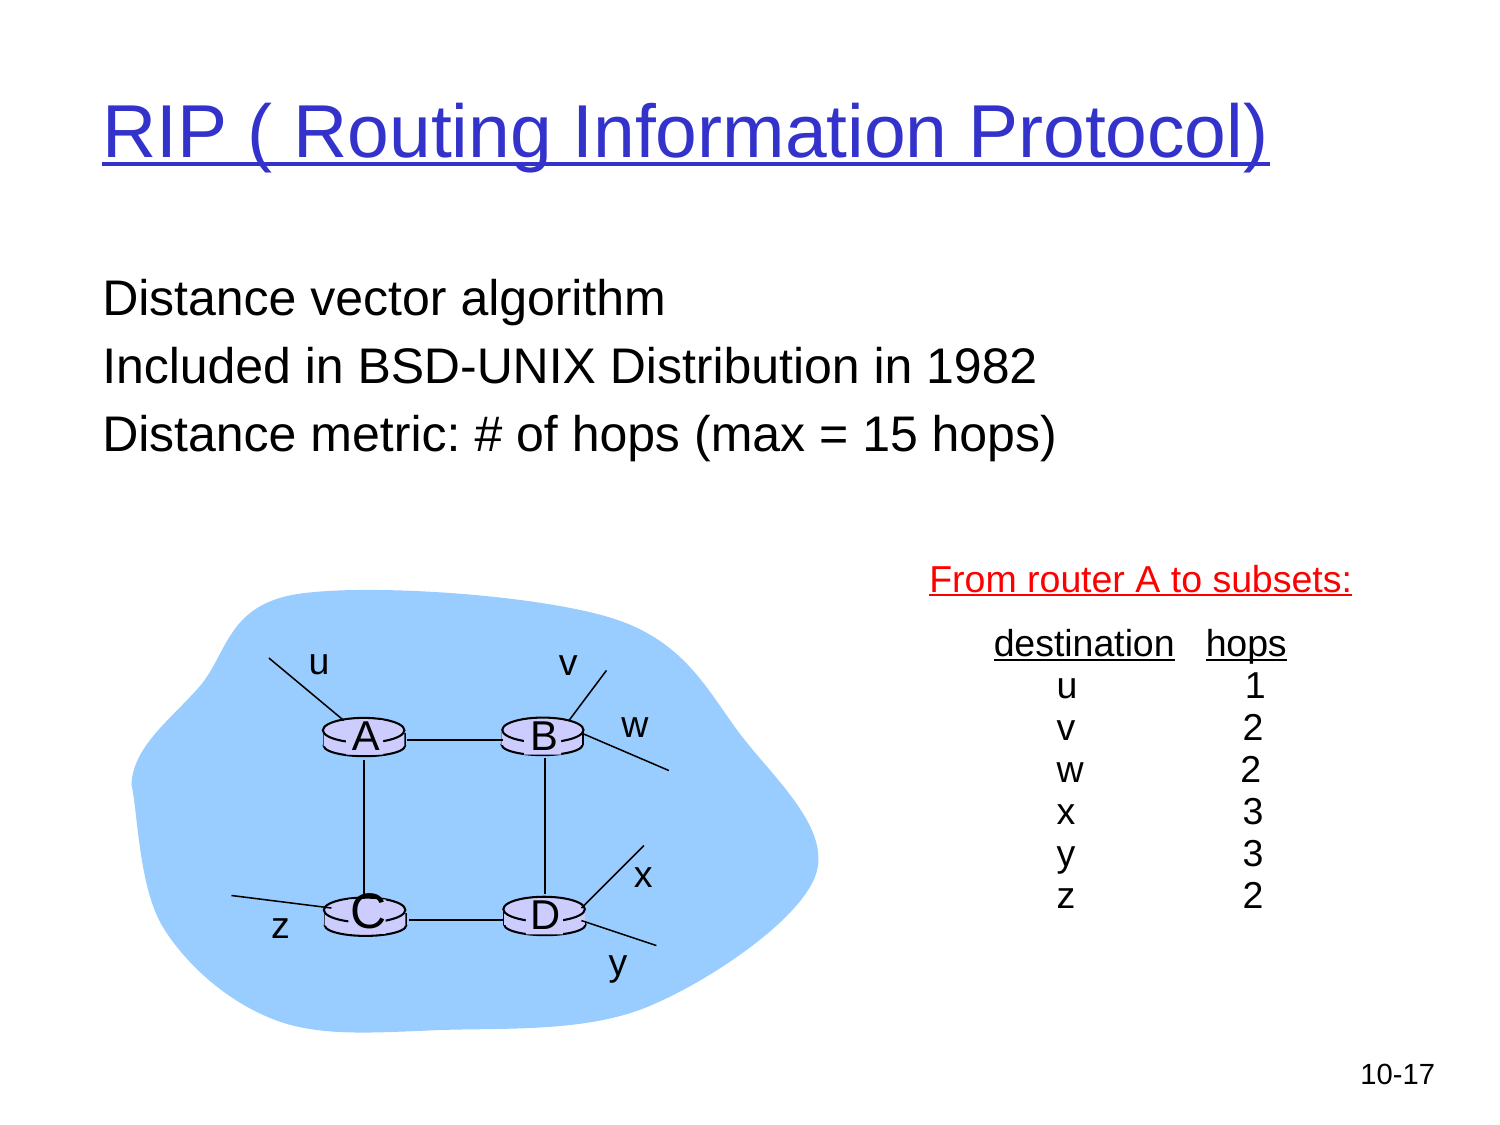

# RIP ( Routing Information Protocol)
Distance vector algorithm
Included in BSD-UNIX Distribution in 1982
Distance metric: # of hops (max = 15 hops)
From router A to subsets:
u
v
w
A
B
x
C
D
z
y
destination hops
 u 1
 v 2
 w 2
 x 3
 y 3
 z 2
17